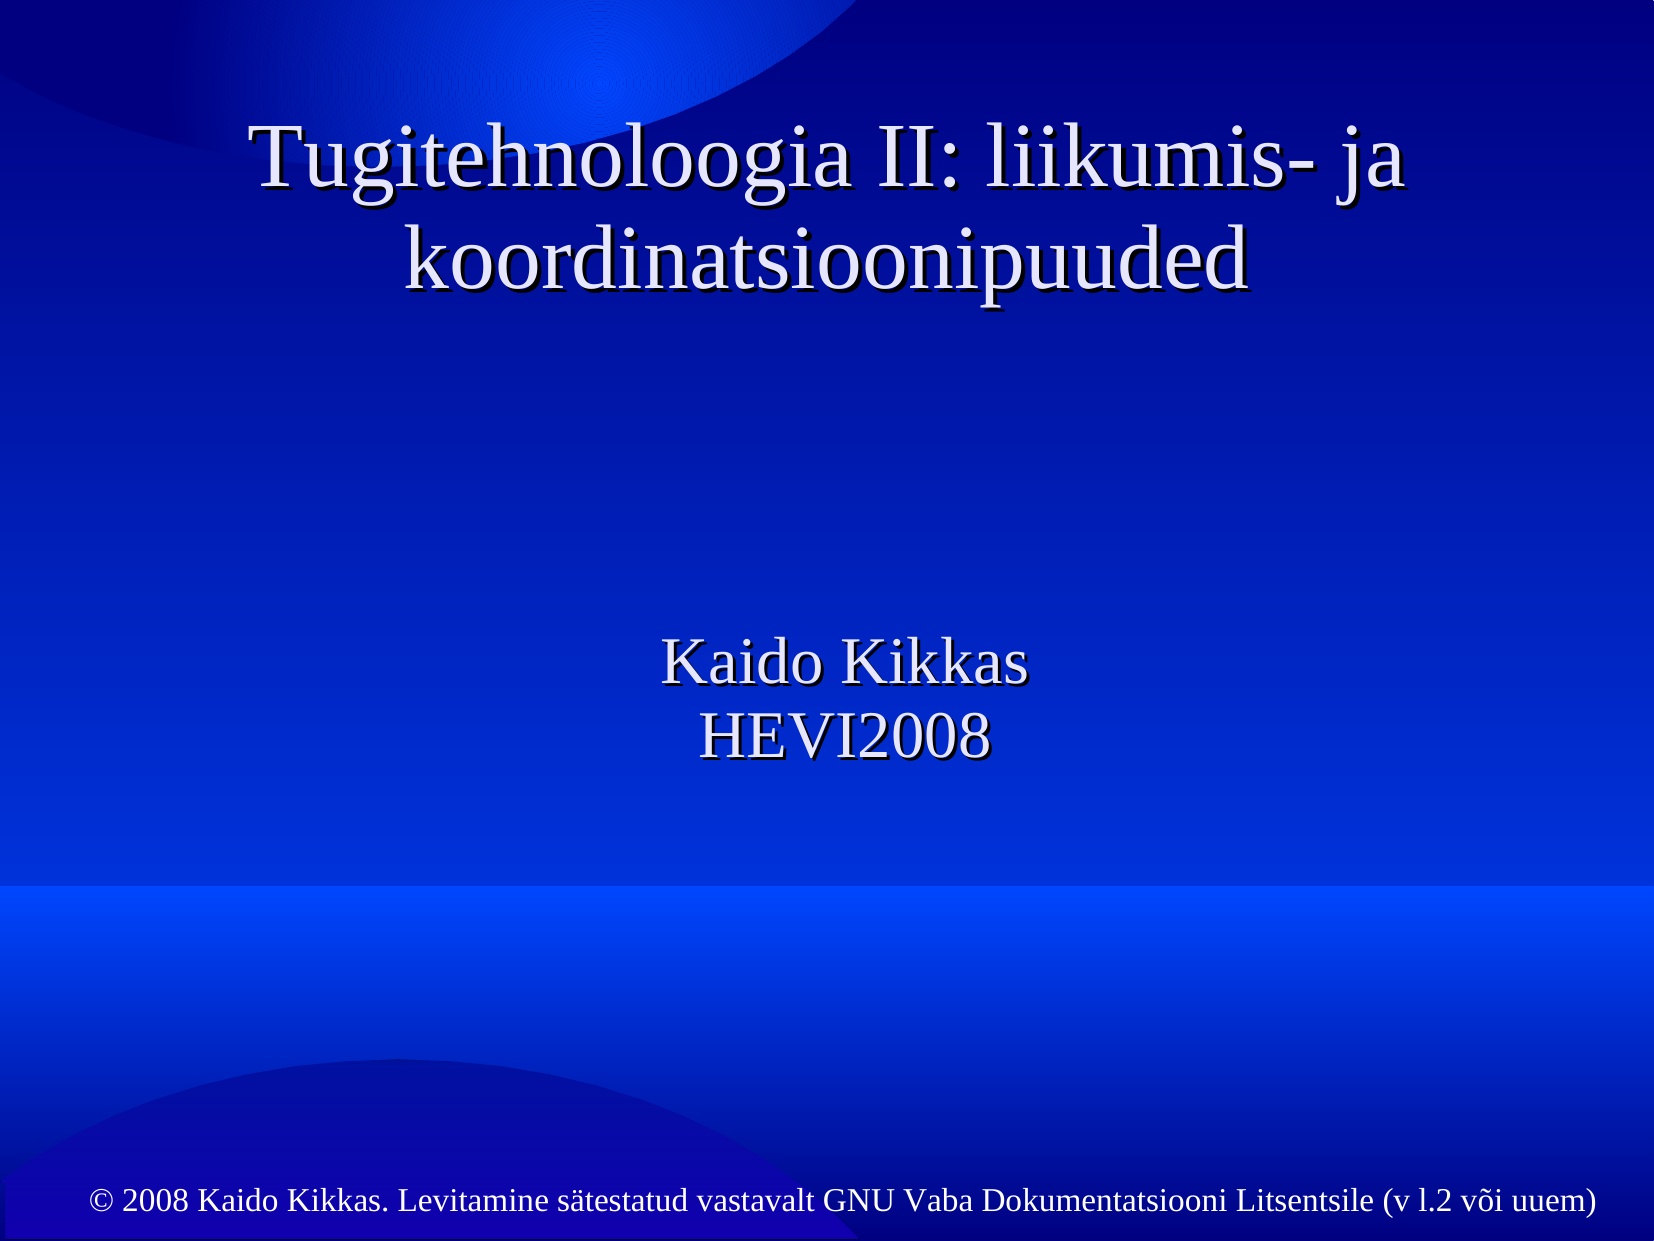

# Tugitehnoloogia II: liikumis- ja koordinatsioonipuuded
Kaido Kikkas
HEVI2008
© 2008 Kaido Kikkas. Levitamine sätestatud vastavalt GNU Vaba Dokumentatsiooni Litsentsile (v l.2 või uuem)